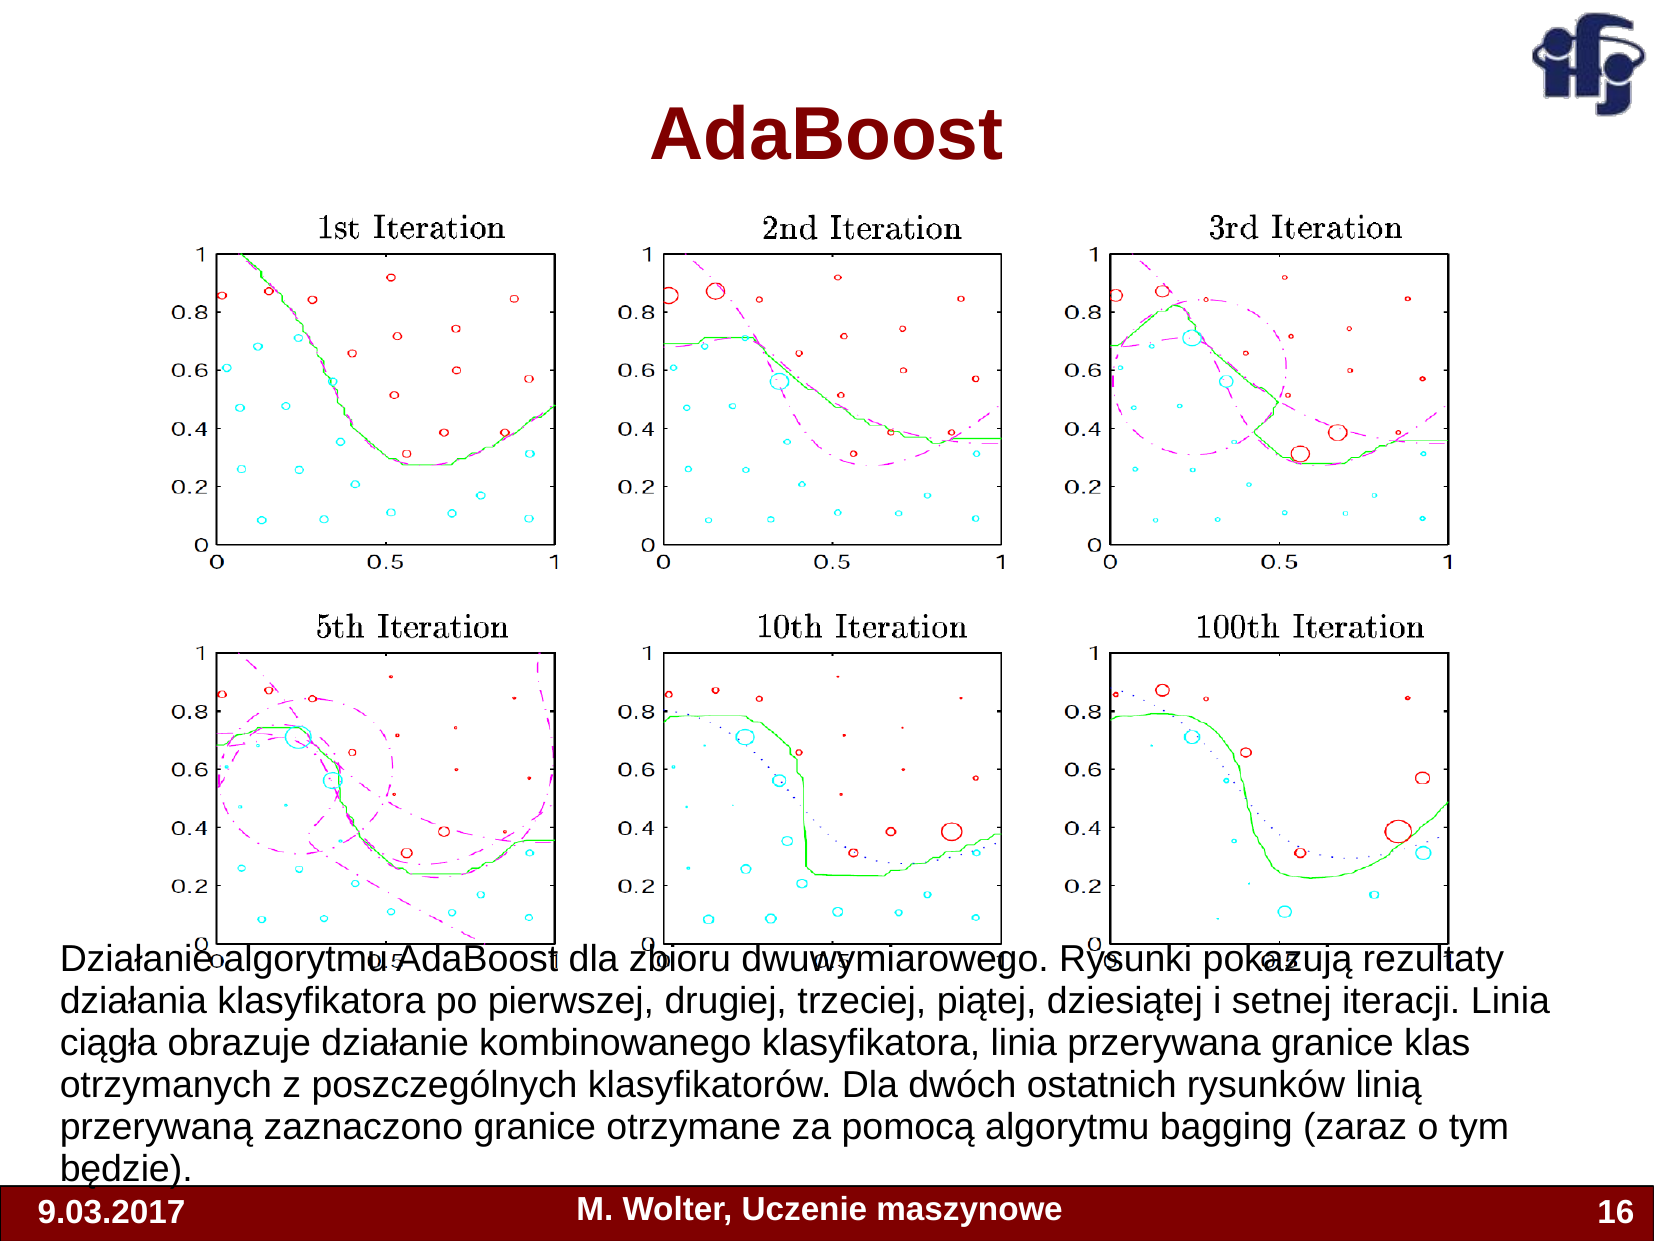

# AdaBoost
Działanie algorytmu AdaBoost dla zbioru dwuwymiarowego. Rysunki pokazują rezultaty działania klasyfikatora po pierwszej, drugiej, trzeciej, piątej, dziesiątej i setnej iteracji. Linia ciągła obrazuje działanie kombinowanego klasyfikatora, linia przerywana granice klas otrzymanych z poszczególnych klasyfikatorów. Dla dwóch ostatnich rysunków linią przerywaną zaznaczono granice otrzymane za pomocą algorytmu bagging (zaraz o tym będzie).
9.03.2017
Machine Learning, M. Wolter